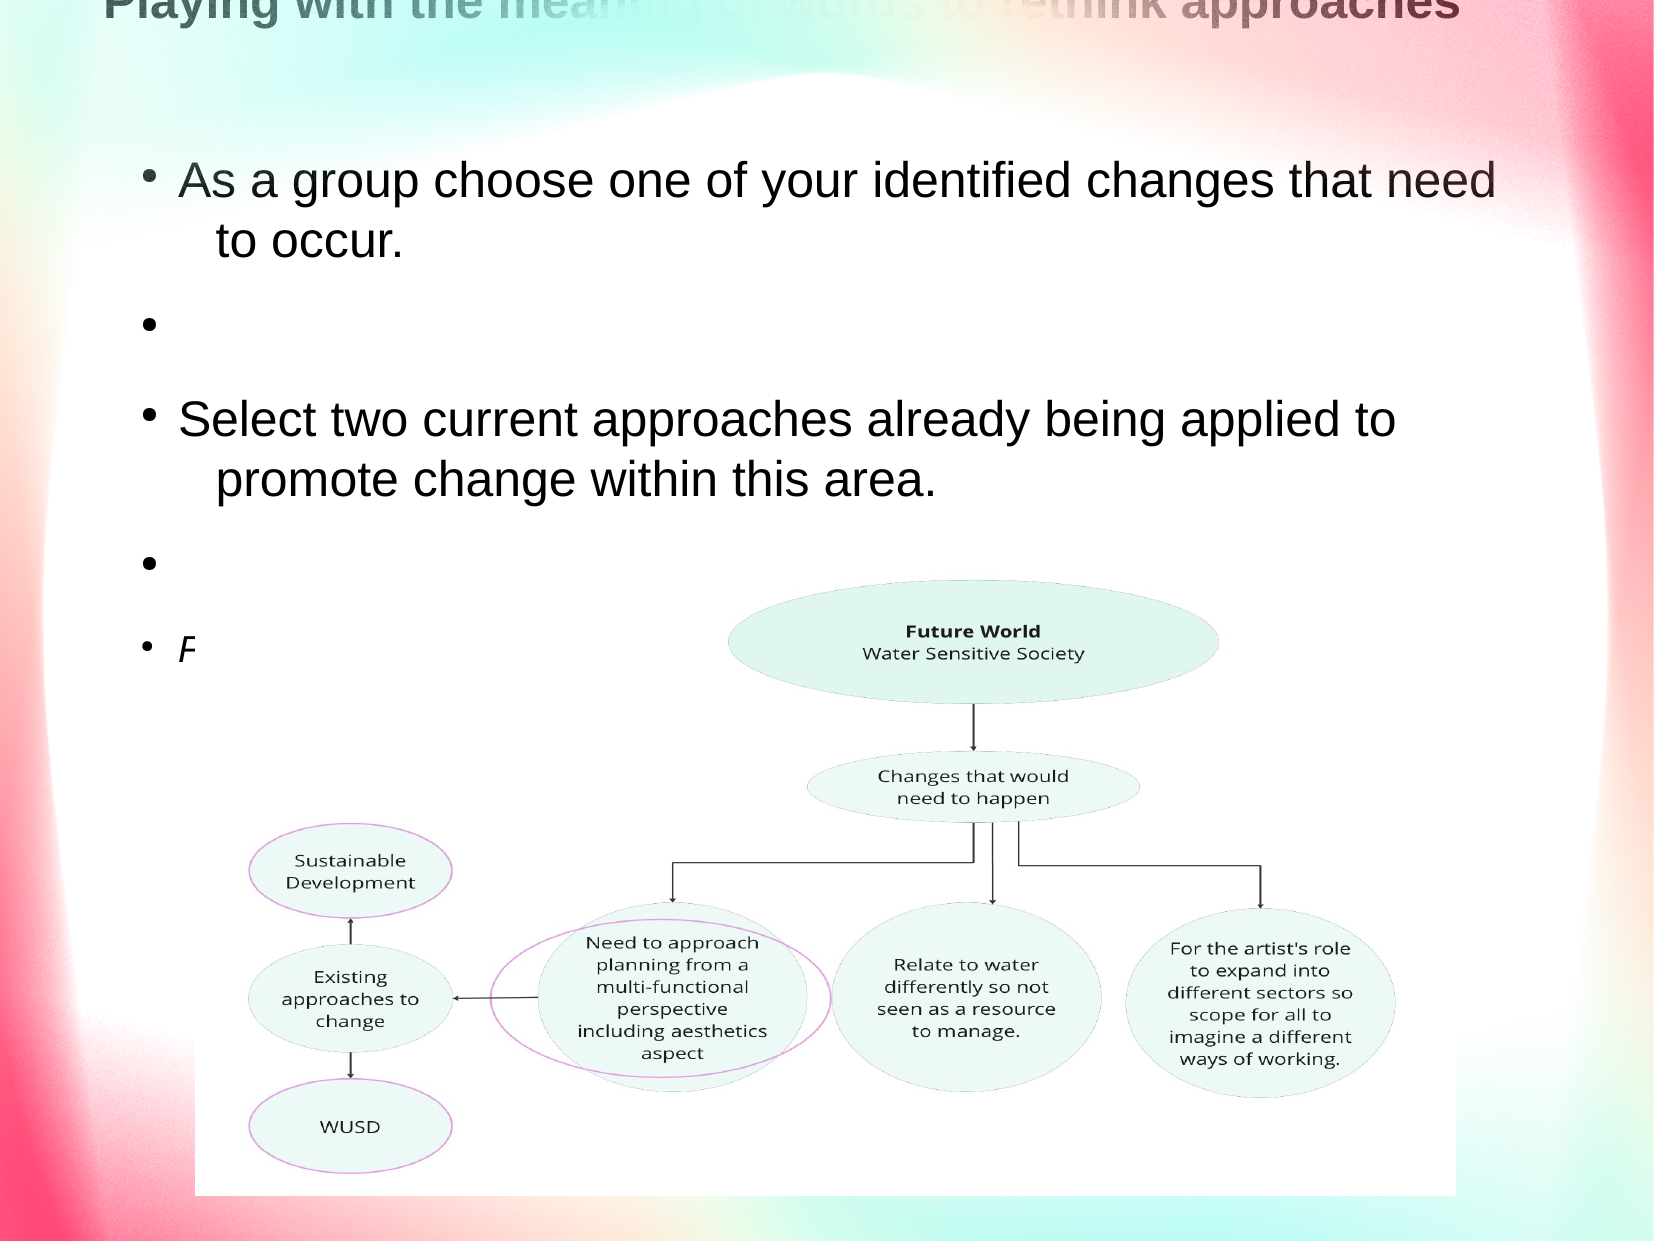

# Playing with the meaning of words to rethink approaches
As a group choose one of your identified changes that need to occur.
Select two current approaches already being applied to promote change within this area.
For example community participation, local food production